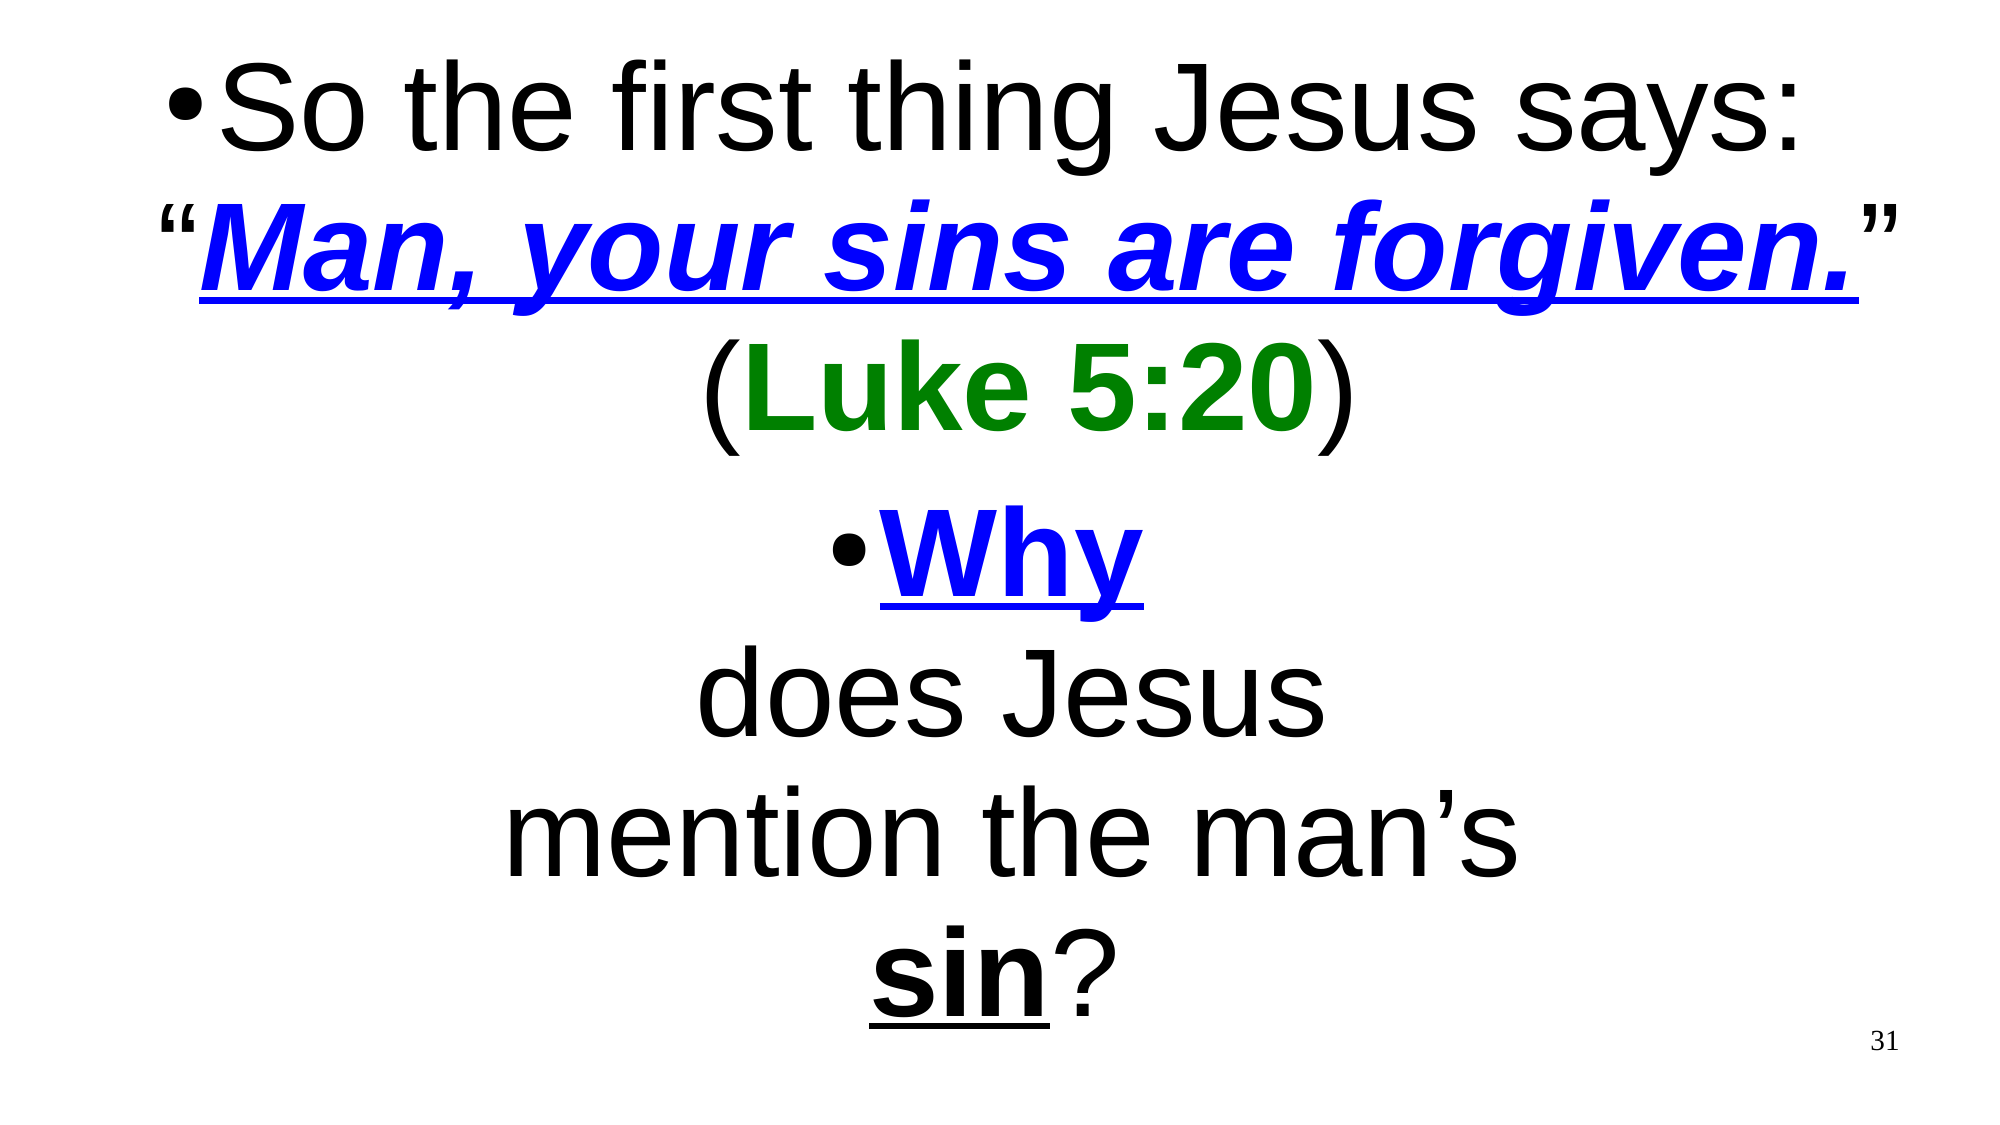

# So the first thing Jesus says: “Man, your sins are forgiven.” (Luke 5:20)
Why
does Jesus
mention the man’s
sin?
31